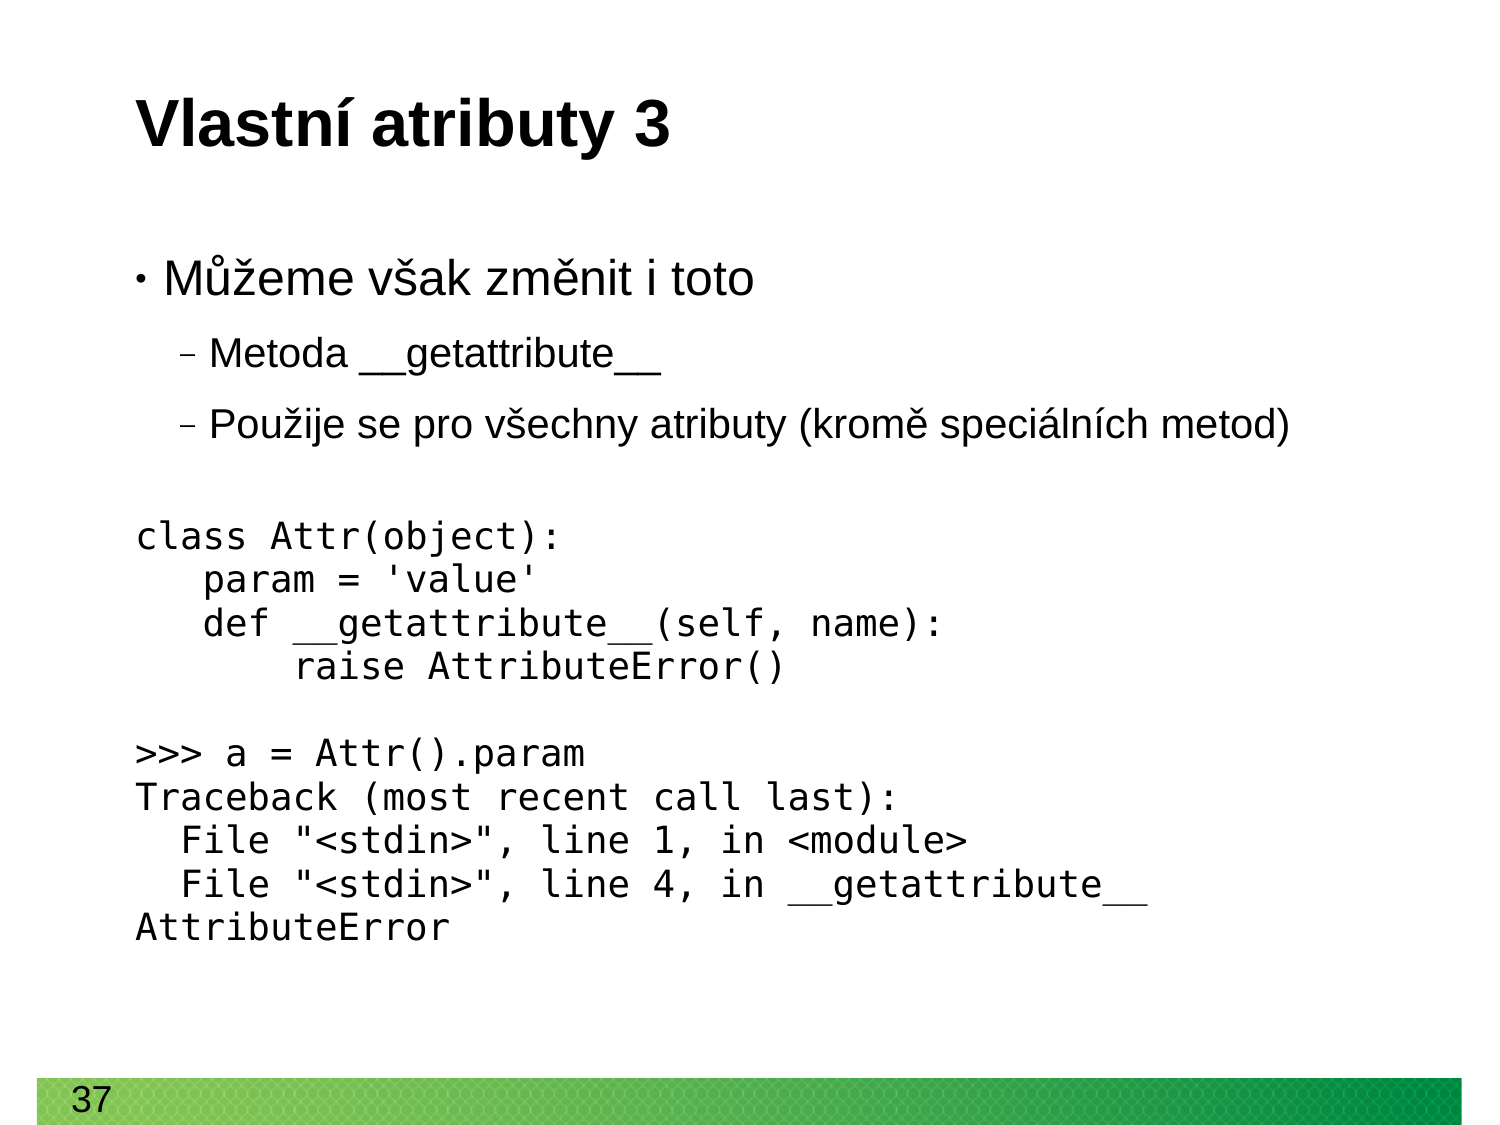

# Vlastní atributy 3
Můžeme však změnit i toto
Metoda __getattribute__
Použije se pro všechny atributy (kromě speciálních metod)
class Attr(object):
 param = 'value'
 def __getattribute__(self, name):
 raise AttributeError()
>>> a = Attr().param
Traceback (most recent call last):
 File "<stdin>", line 1, in <module>
 File "<stdin>", line 4, in __getattribute__
AttributeError